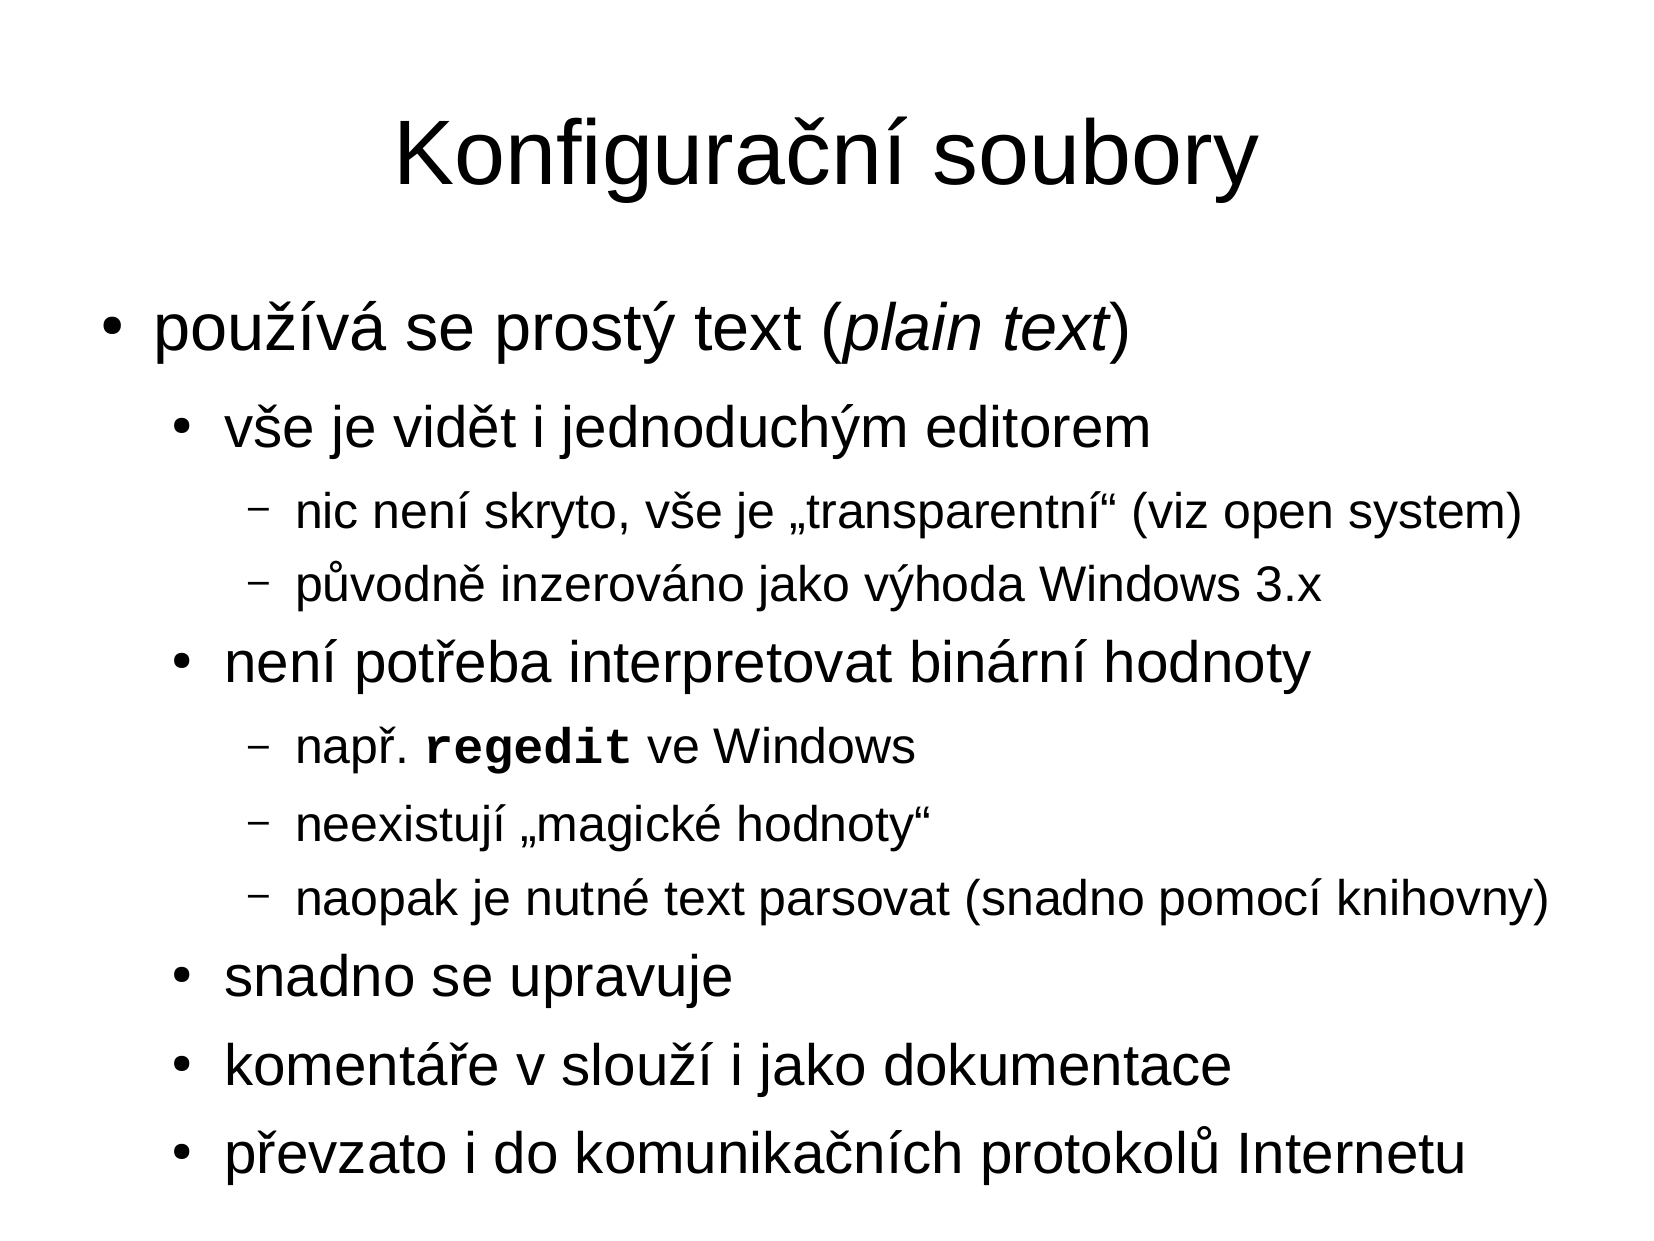

# Konfigurační soubory
používá se prostý text (plain text)
vše je vidět i jednoduchým editorem
nic není skryto, vše je „transparentní“ (viz open system)
původně inzerováno jako výhoda Windows 3.x
není potřeba interpretovat binární hodnoty
např. regedit ve Windows
neexistují „magické hodnoty“
naopak je nutné text parsovat (snadno pomocí knihovny)
snadno se upravuje
komentáře v slouží i jako dokumentace
převzato i do komunikačních protokolů Internetu